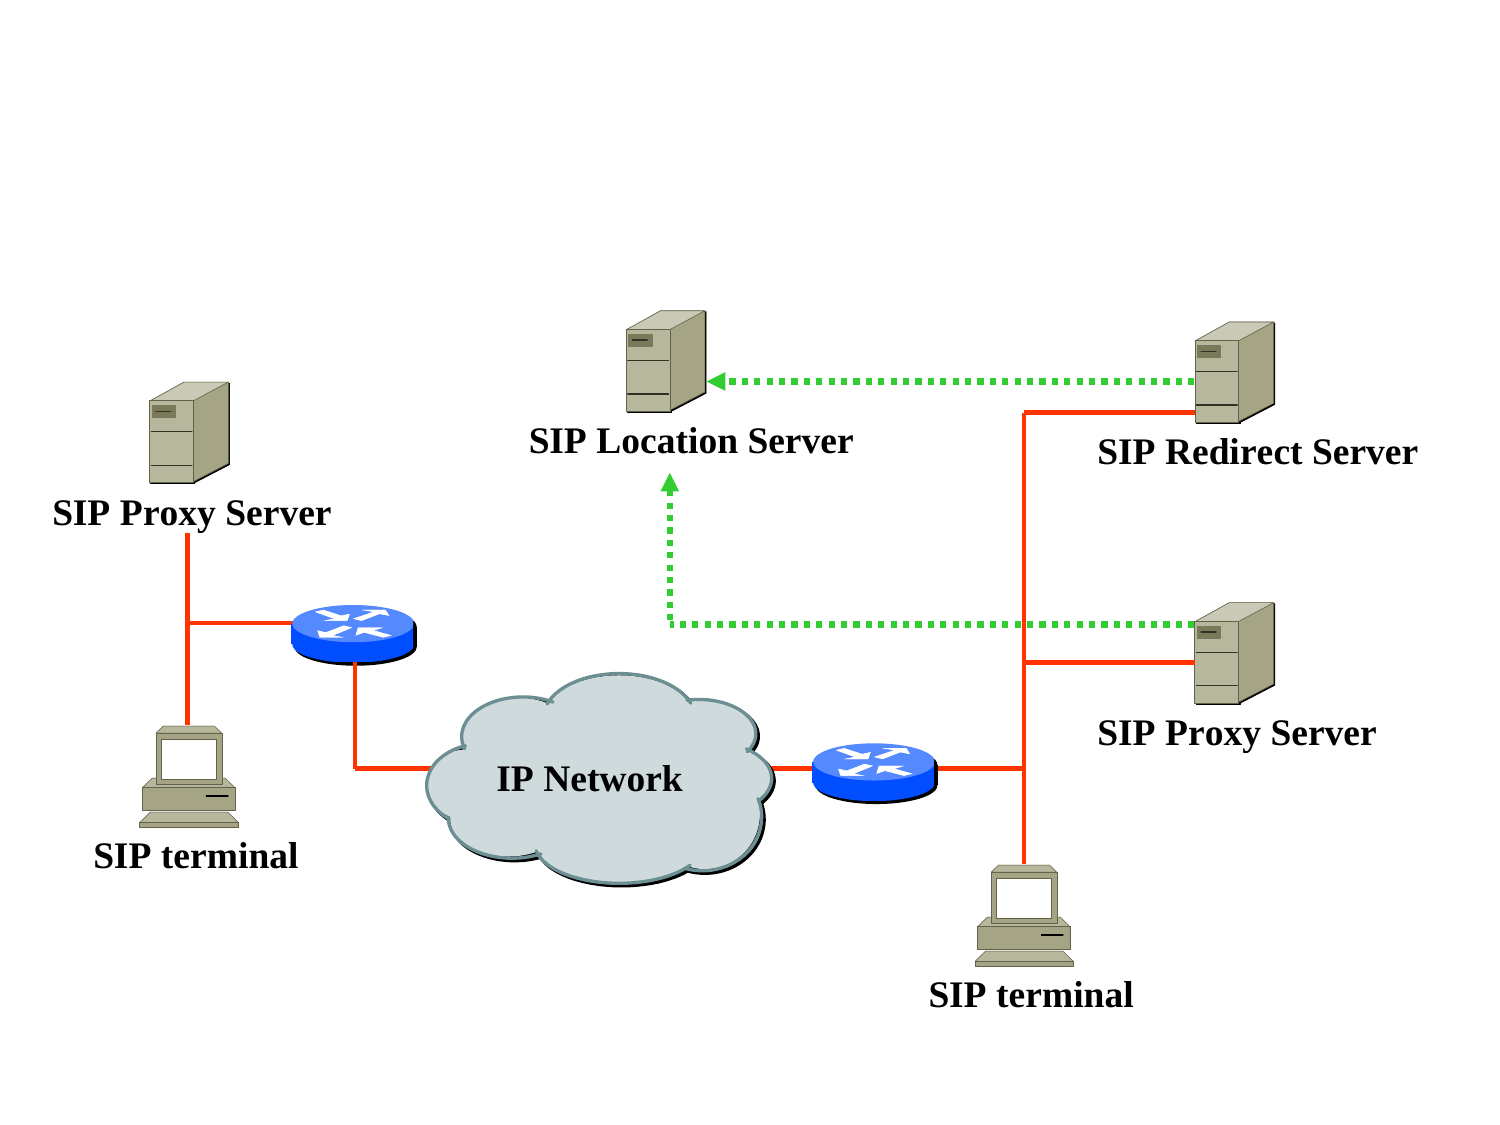

SIP Location Server
SIP Redirect Server
SIP Proxy Server
IP Network
SIP Proxy Server
SIP terminal
SIP terminal